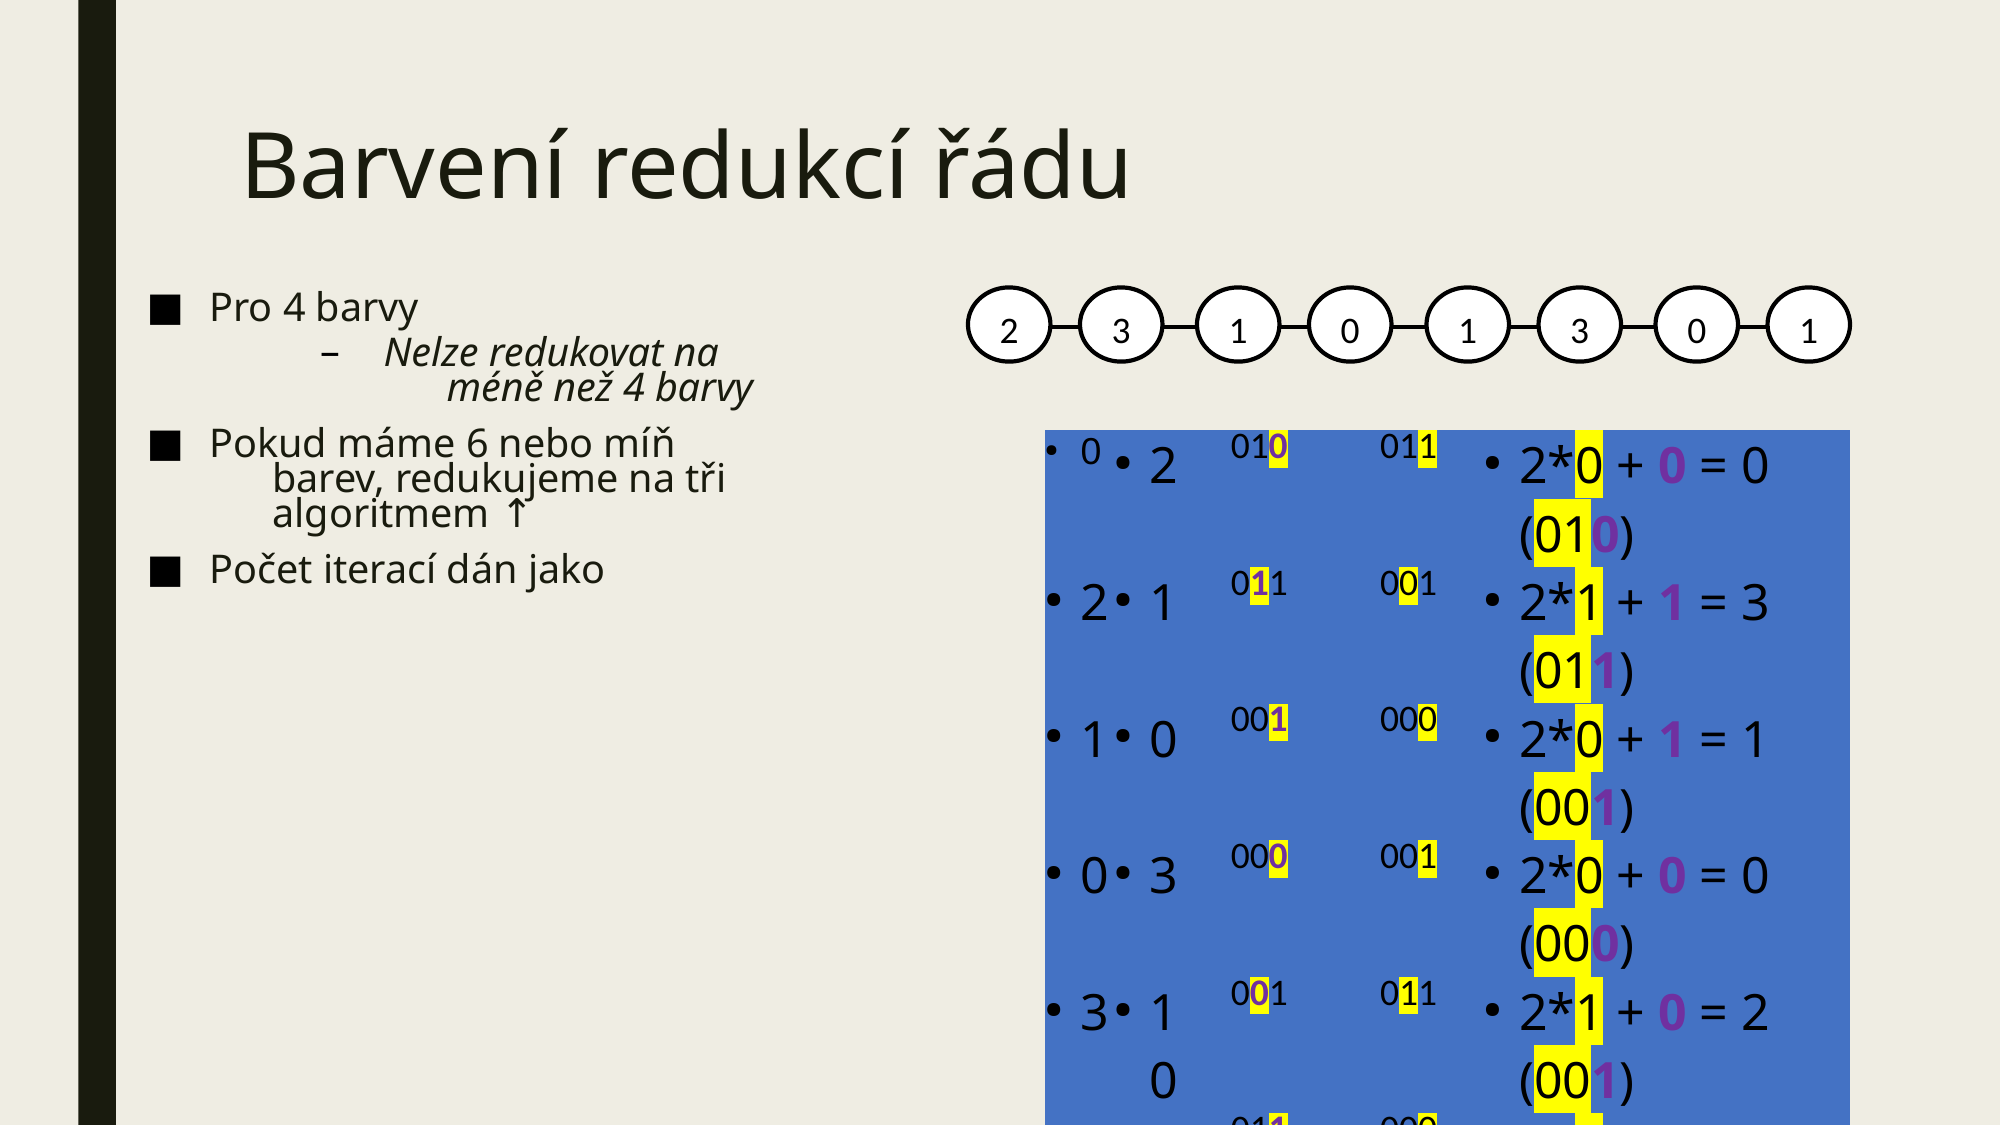

# Barvení redukcí řádu
Pro 4 barvy
Nelze redukovat na méně než 4 barvy
Pokud máme 6 nebo míň barev, redukujeme na tři algoritmem ↑
Počet iterací dán jako
2
3
1
0
1
3
0
1
| 0 | 2 | 010 | 011 | 2\*0 + 0 = 0 (010) |
| --- | --- | --- | --- | --- |
| 2 | 1 | 011 | 001 | 2\*1 + 1 = 3 (011) |
| 1 | 0 | 001 | 000 | 2\*0 + 1 = 1 (001) |
| 0 | 3 | 000 | 001 | 2\*0 + 0 = 0 (000) |
| 3 | 10 | 001 | 011 | 2\*1 + 0 = 2 (001) |
| 10 | 8 | 011 | 000 | 2\*0 + 1 = 1 (011) |
| 8 | 1 | 000 | 001 | 2\*0 + 0 = 0 (000) |
| 1 | 2 | 001 | 010 | 2\*0 + 1 = 1 (001) |